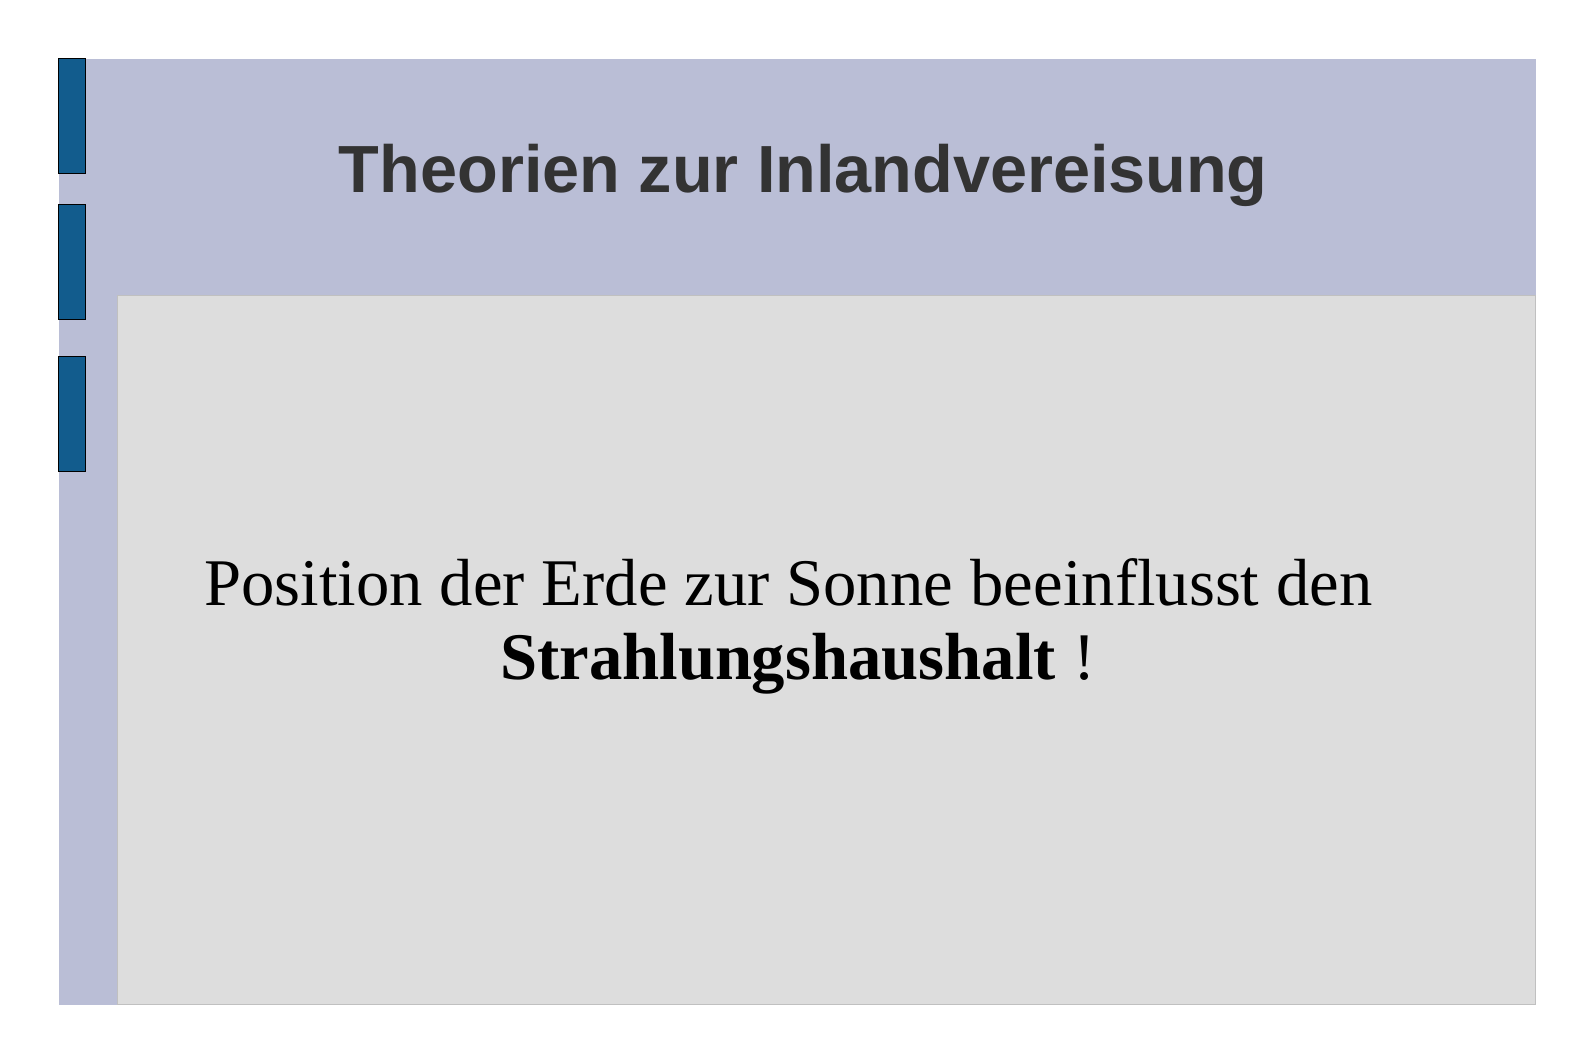

# Theorien zur Inlandvereisung
Position der Erde zur Sonne beeinflusst den
Strahlungshaushalt !